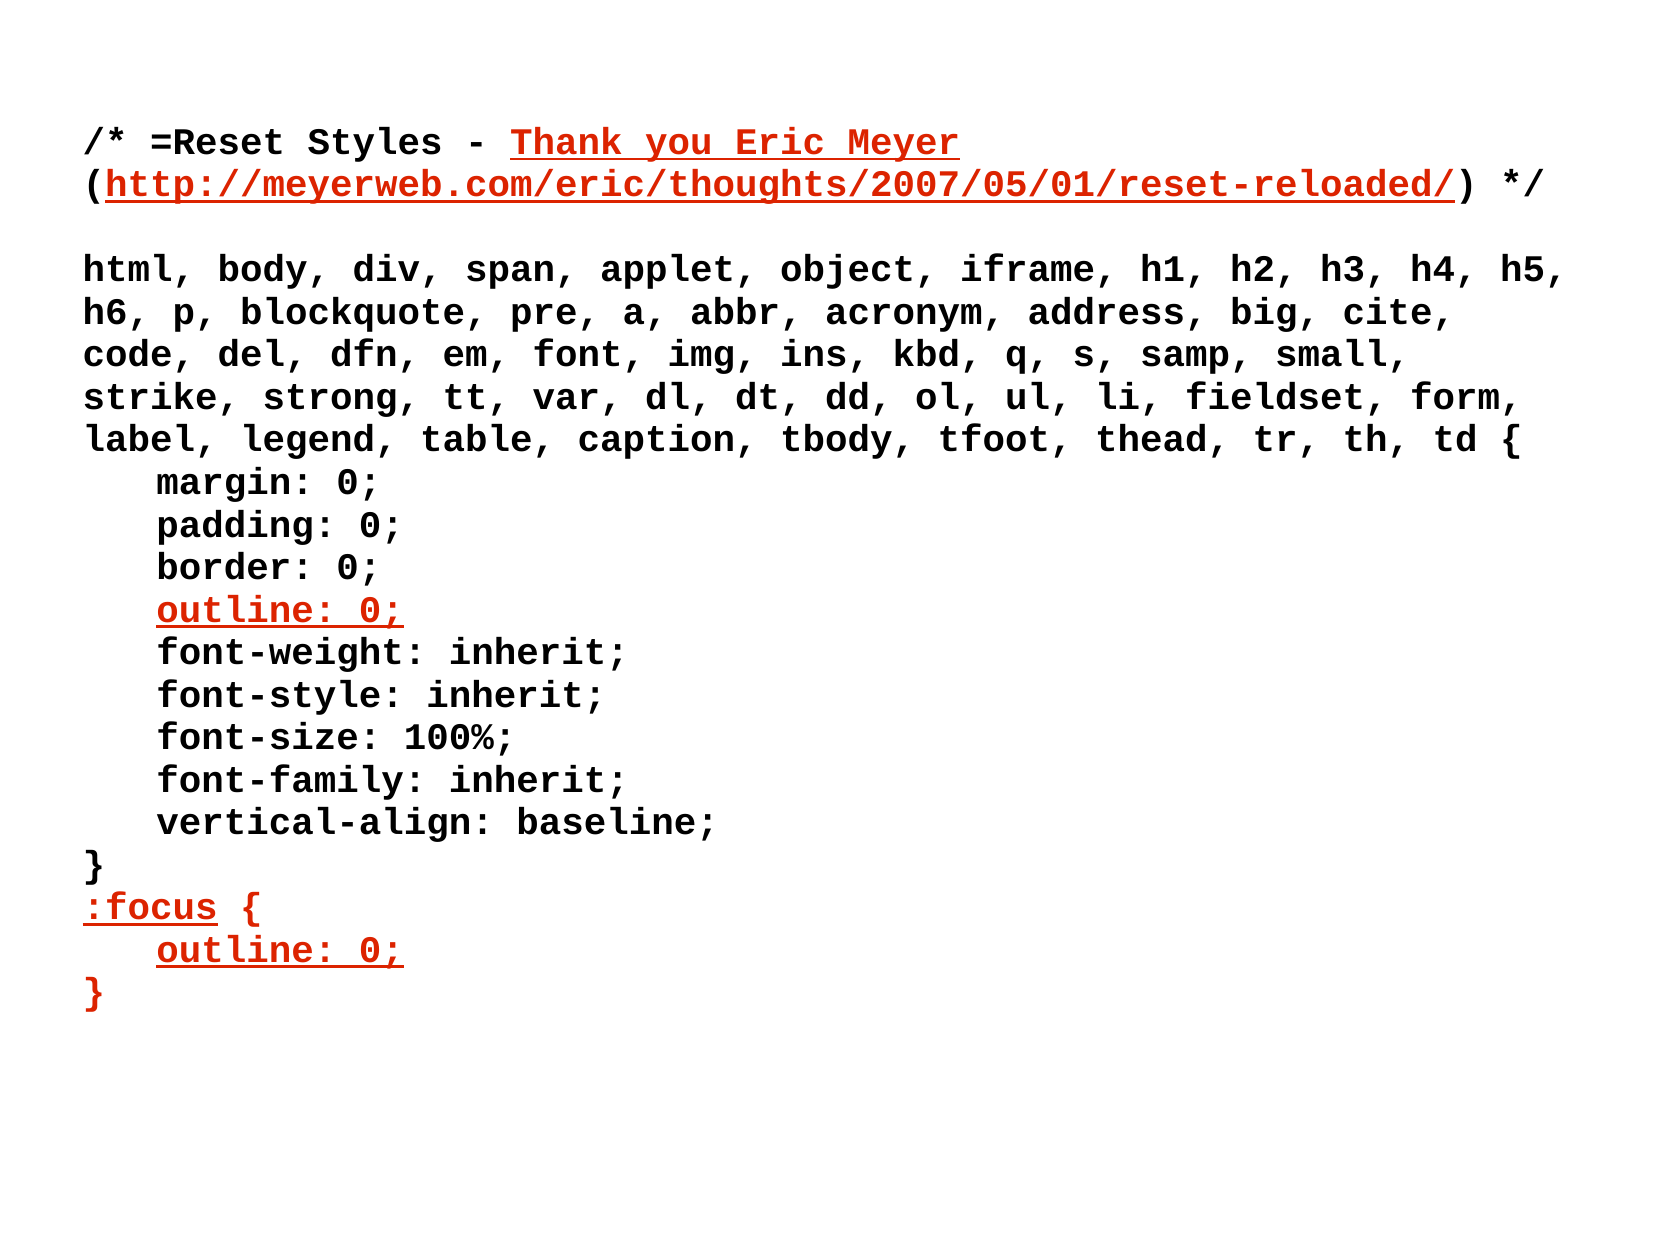

# /* =Reset Styles - Thank you Eric Meyer (http://meyerweb.com/eric/thoughts/2007/05/01/reset-reloaded/) */
html, body, div, span, applet, object, iframe, h1, h2, h3, h4, h5, h6, p, blockquote, pre, a, abbr, acronym, address, big, cite, code, del, dfn, em, font, img, ins, kbd, q, s, samp, small, strike, strong, tt, var, dl, dt, dd, ol, ul, li, fieldset, form, label, legend, table, caption, tbody, tfoot, thead, tr, th, td {
	margin: 0;
	padding: 0;
	border: 0;
	outline: 0;
	font-weight: inherit;
	font-style: inherit;
	font-size: 100%;
	font-family: inherit;
	vertical-align: baseline;
}
:focus {
	outline: 0;
}